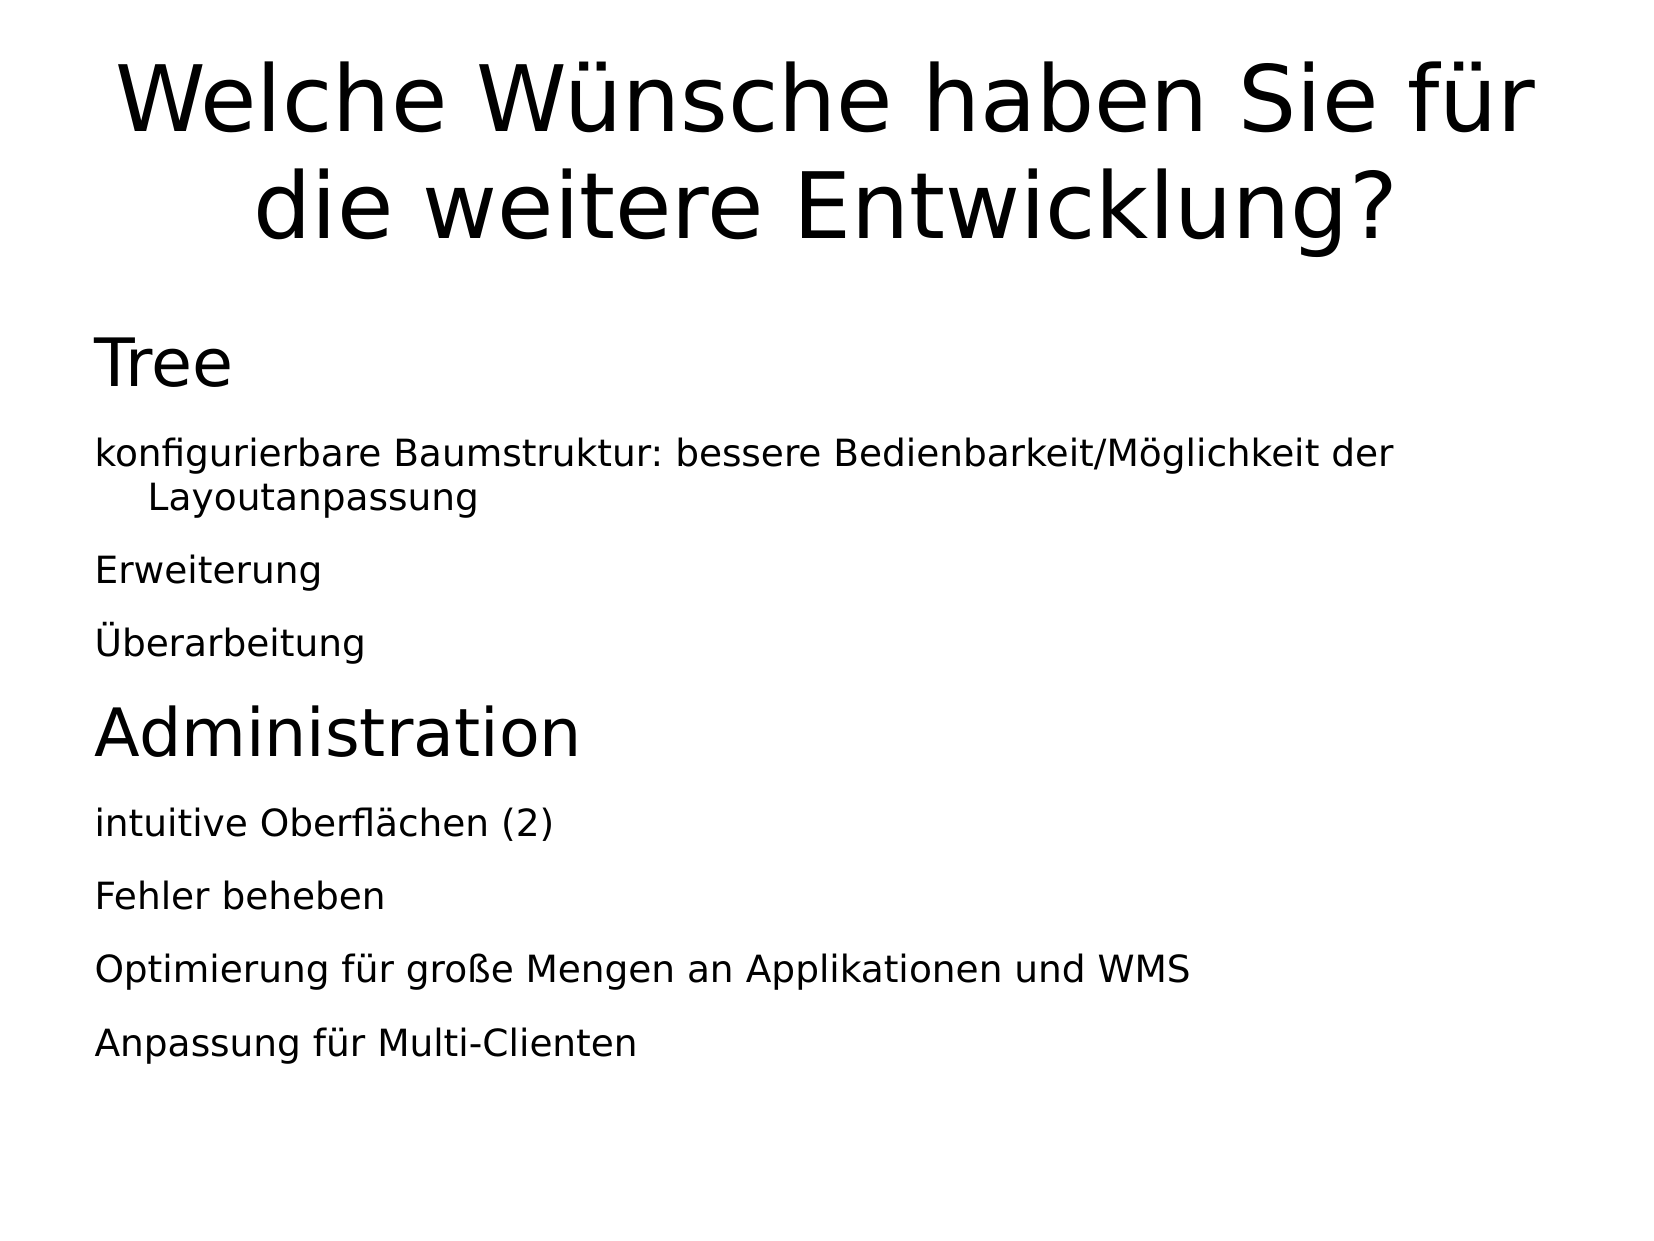

# Welche Wünsche haben Sie für die weitere Entwicklung?
Tree
konfigurierbare Baumstruktur: bessere Bedienbarkeit/Möglichkeit der Layoutanpassung
Erweiterung
Überarbeitung
Administration
intuitive Oberflächen (2)
Fehler beheben
Optimierung für große Mengen an Applikationen und WMS
Anpassung für Multi-Clienten